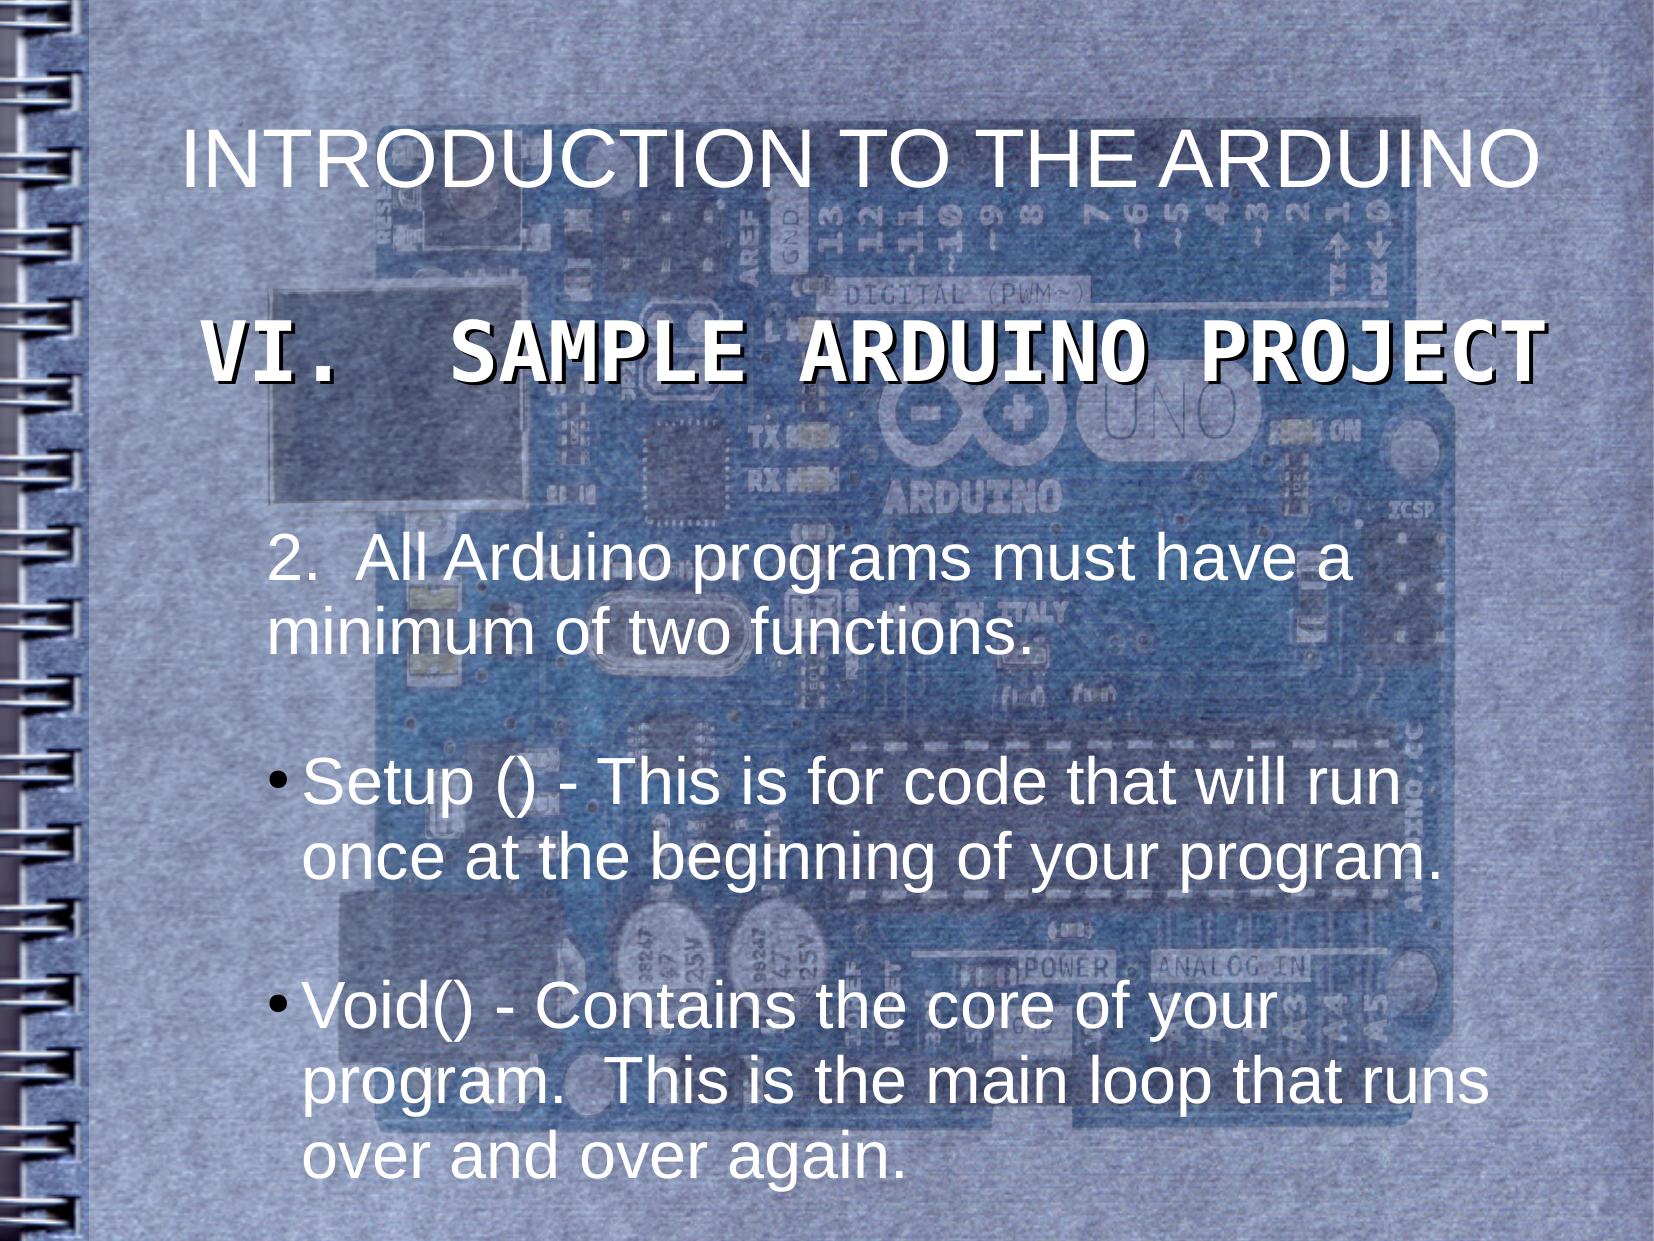

INTRODUCTION TO THE ARDUINO
VI. SAMPLE ARDUINO PROJECT
2. All Arduino programs must have a
minimum of two functions.
Setup () - This is for code that will run once at the beginning of your program.
Void() - Contains the core of your program. This is the main loop that runs over and over again.